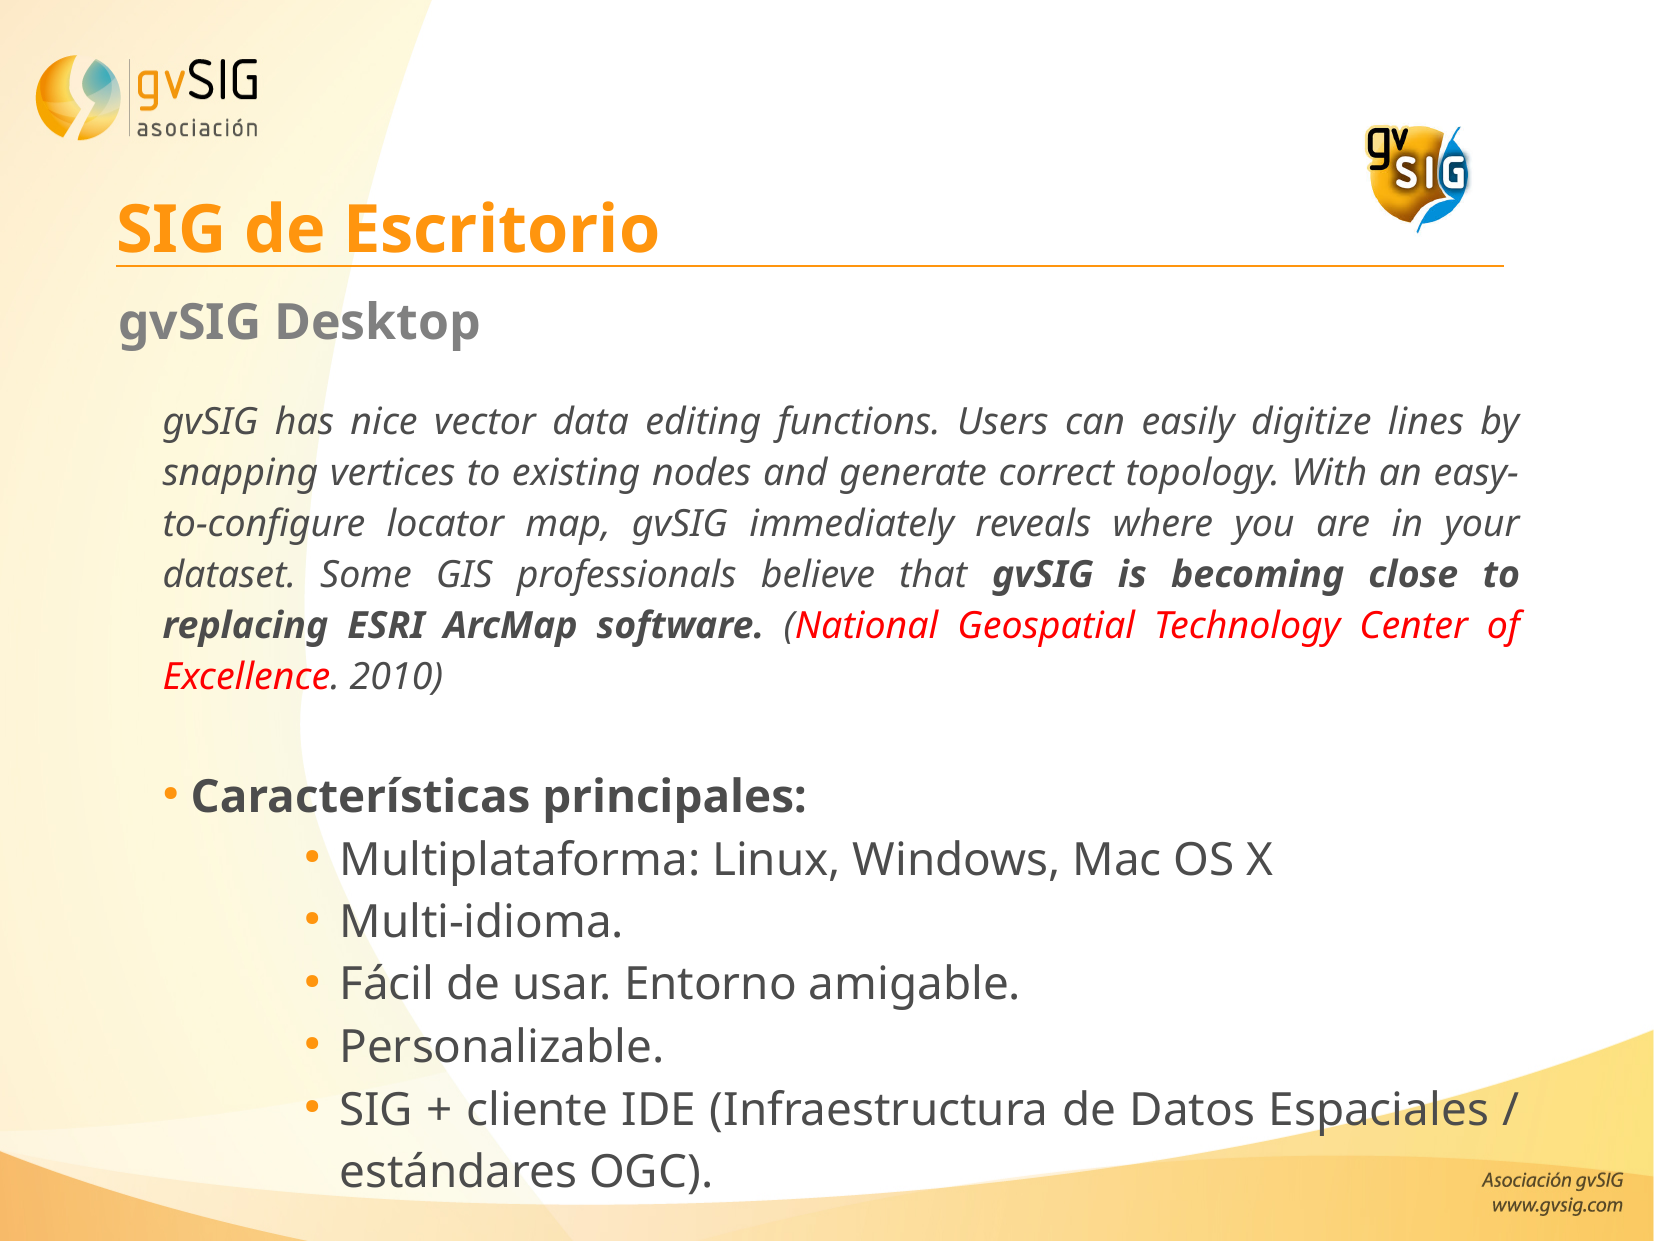

# SIG de Escritorio
gvSIG Desktop
gvSIG has nice vector data editing functions. Users can easily digitize lines by snapping vertices to existing nodes and generate correct topology. With an easy-to-configure locator map, gvSIG immediately reveals where you are in your dataset. Some GIS professionals believe that gvSIG is becoming close to replacing ESRI ArcMap software. (National Geospatial Technology Center of Excellence. 2010)
 Características principales:
Multiplataforma: Linux, Windows, Mac OS X
Multi-idioma.
Fácil de usar. Entorno amigable.
Personalizable.
SIG + cliente IDE (Infraestructura de Datos Espaciales / estándares OGC).